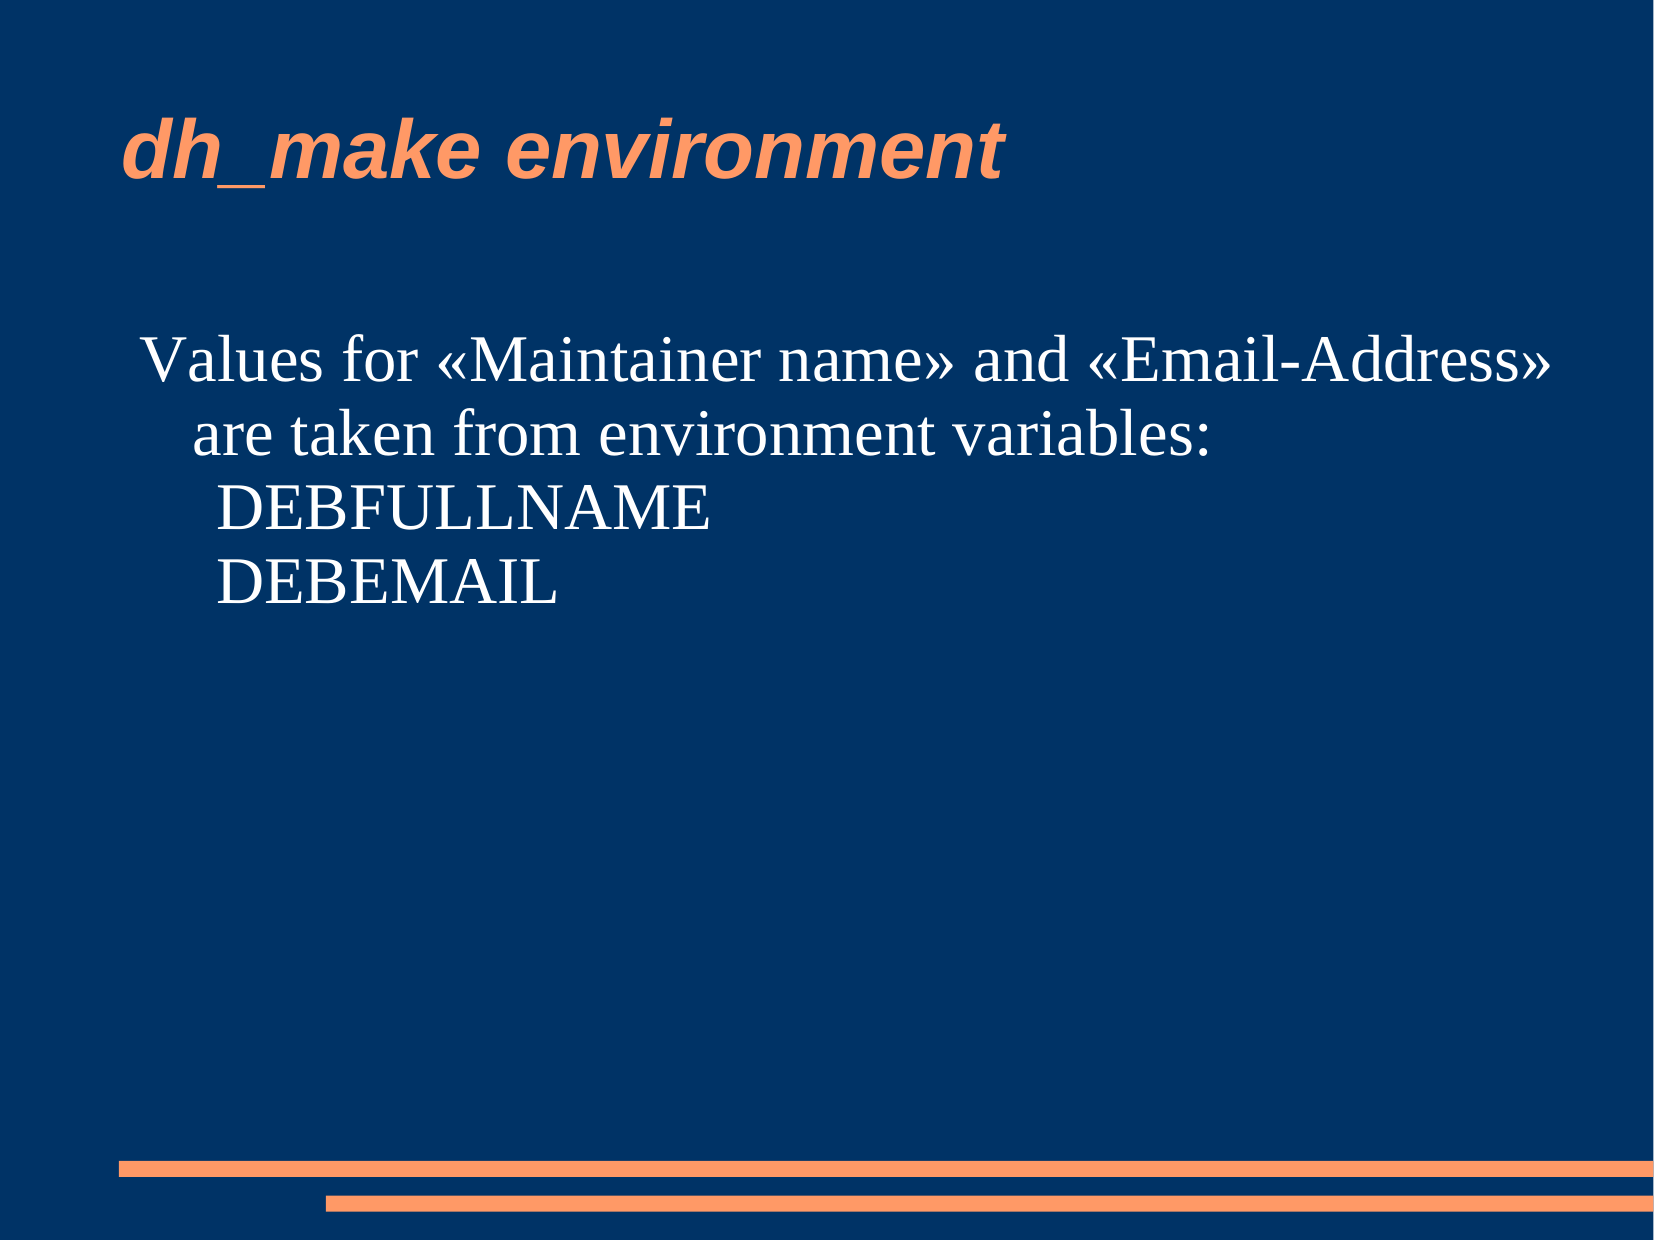

# dh_make environment
Values for «Maintainer name» and «Email-Address» are taken from environment variables:
DEBFULLNAME
DEBEMAIL